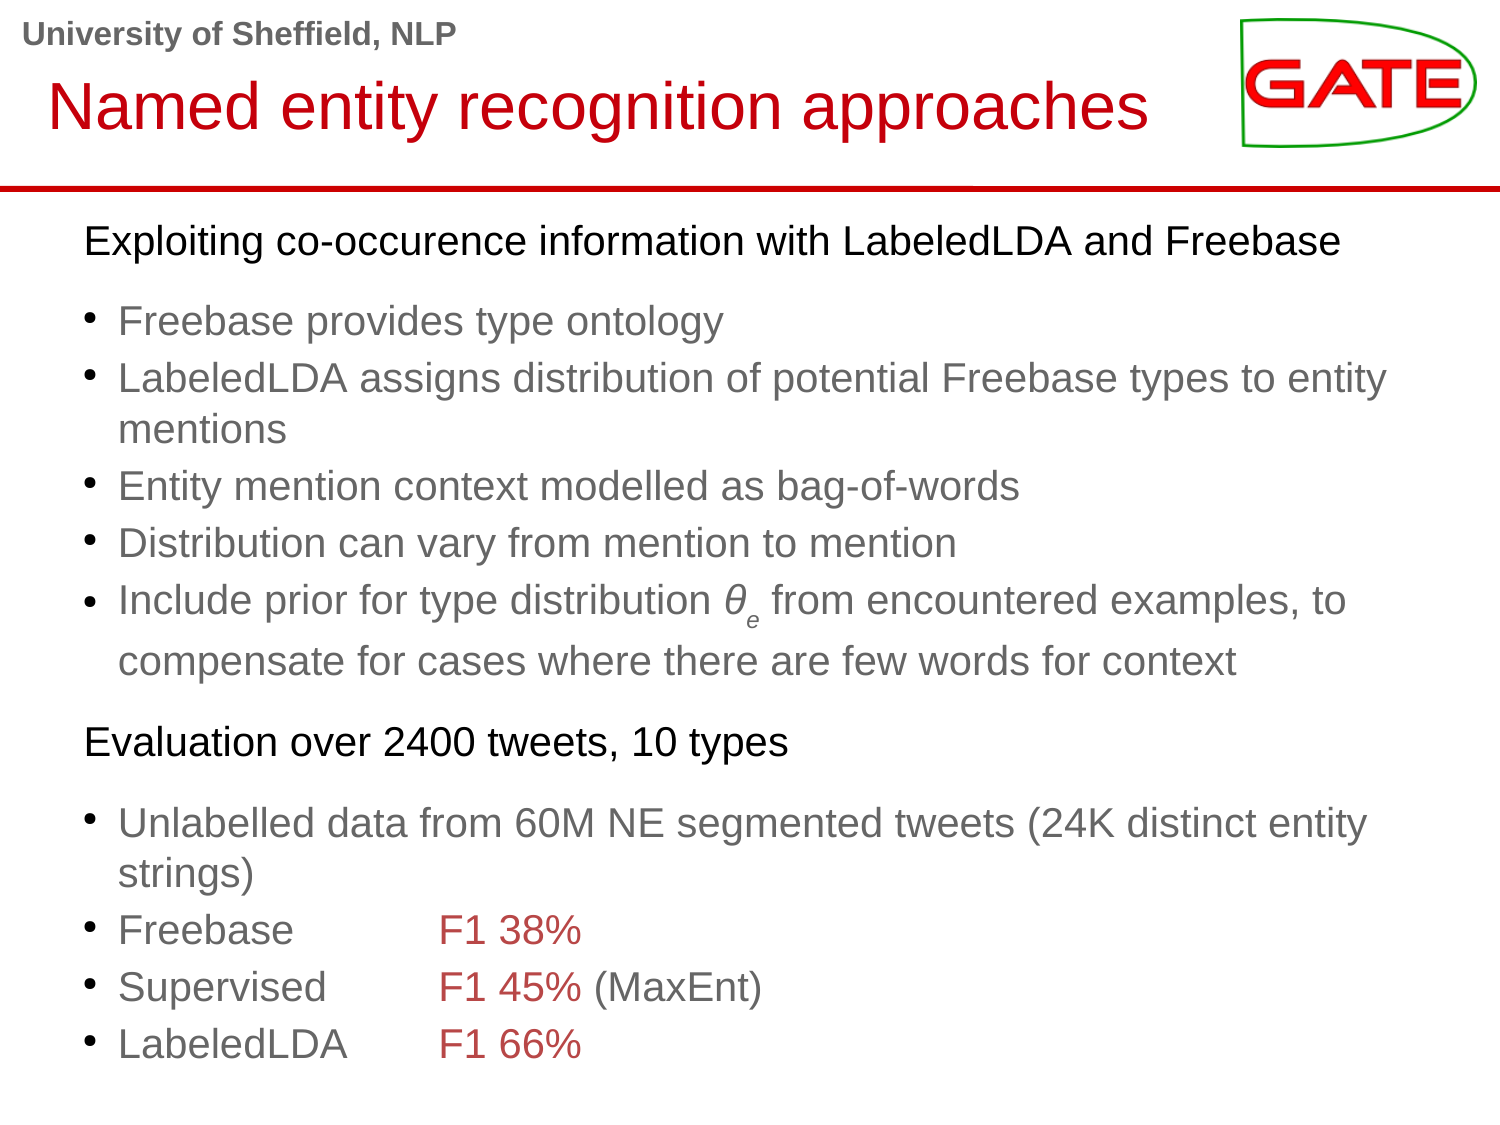

Named entity recognition approaches
Exploiting co-occurence information with LabeledLDA and Freebase
Freebase provides type ontology
LabeledLDA assigns distribution of potential Freebase types to entity mentions
Entity mention context modelled as bag-of-words
Distribution can vary from mention to mention
Include prior for type distribution θe from encountered examples, to compensate for cases where there are few words for context
Evaluation over 2400 tweets, 10 types
Unlabelled data from 60M NE segmented tweets (24K distinct entity strings)
Freebase 		F1 38%
Supervised 		F1 45% (MaxEnt)
LabeledLDA		F1 66%